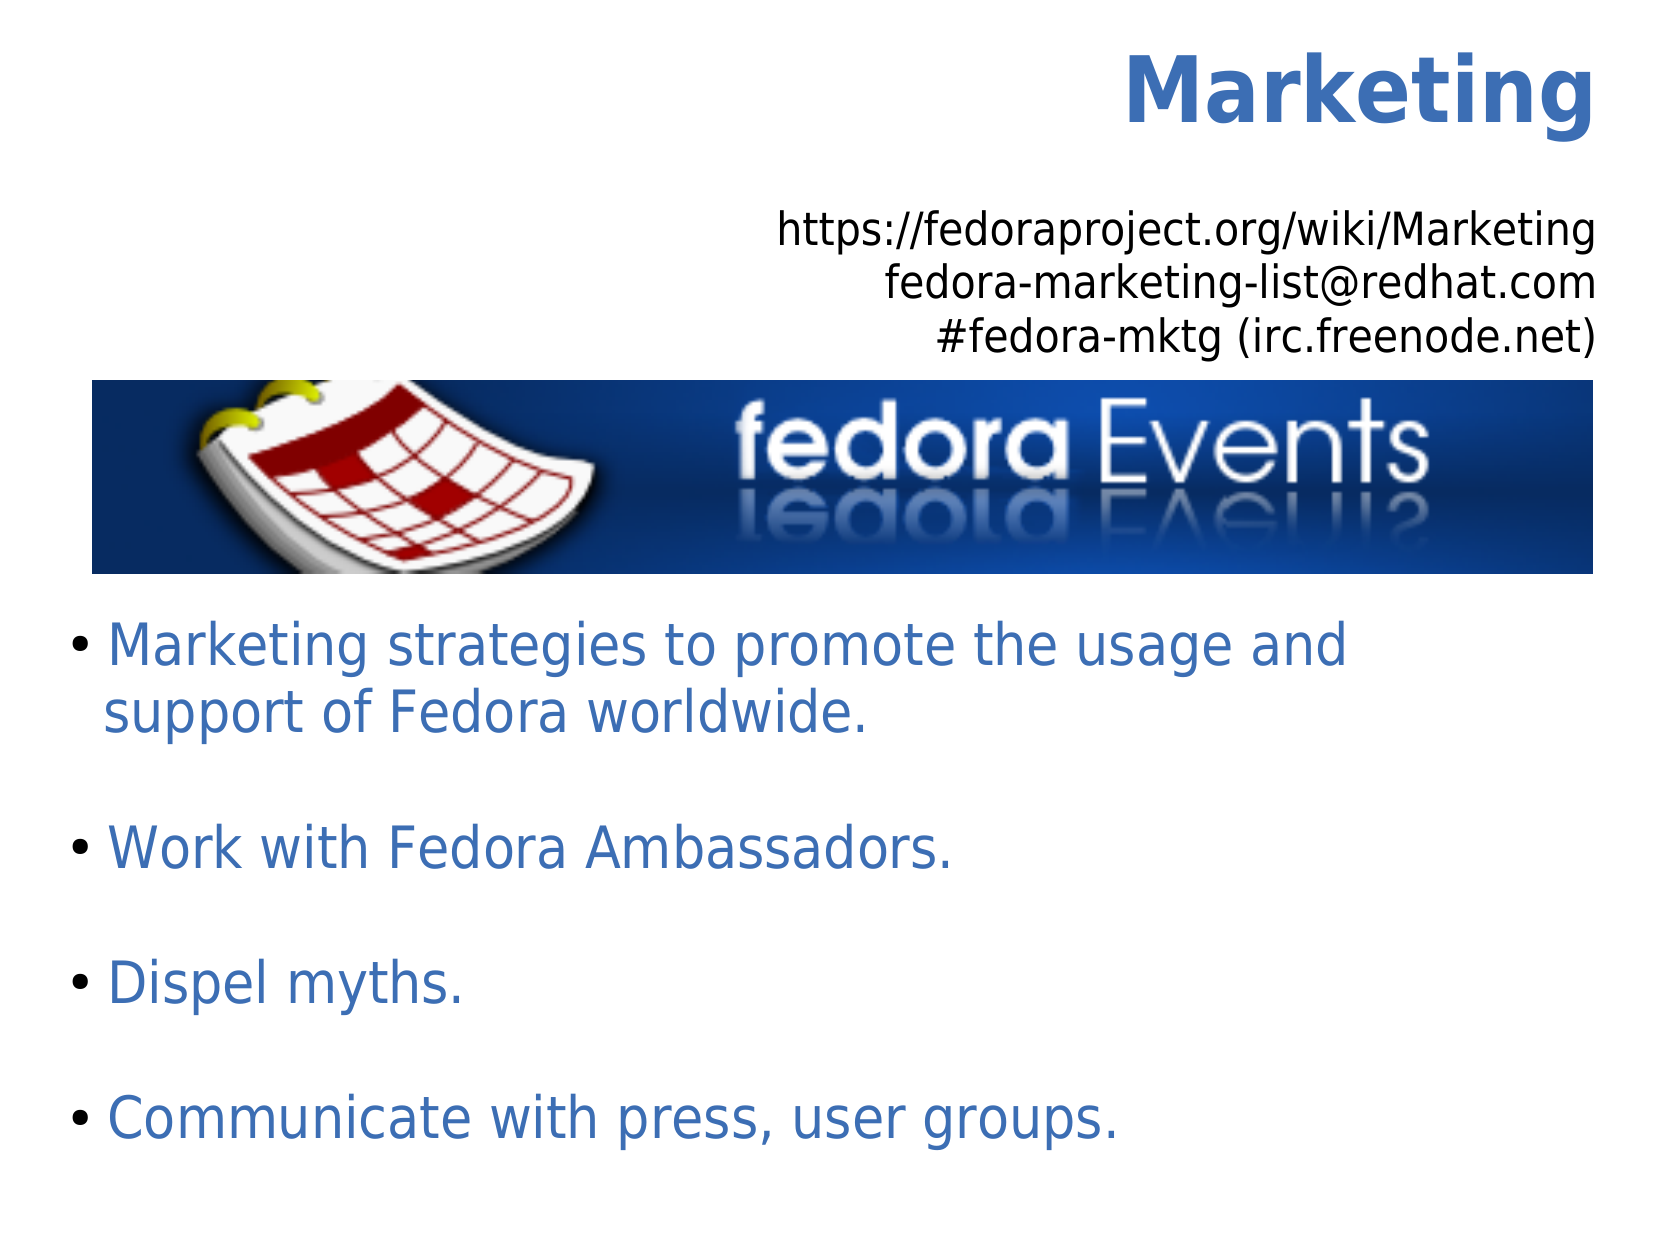

Marketing
https://fedoraproject.org/wiki/Marketing
fedora-marketing-list@redhat.com
#fedora-mktg (irc.freenode.net)
 Marketing strategies to promote the usage and
 support of Fedora worldwide.
 Work with Fedora Ambassadors.
 Dispel myths.
 Communicate with press, user groups.